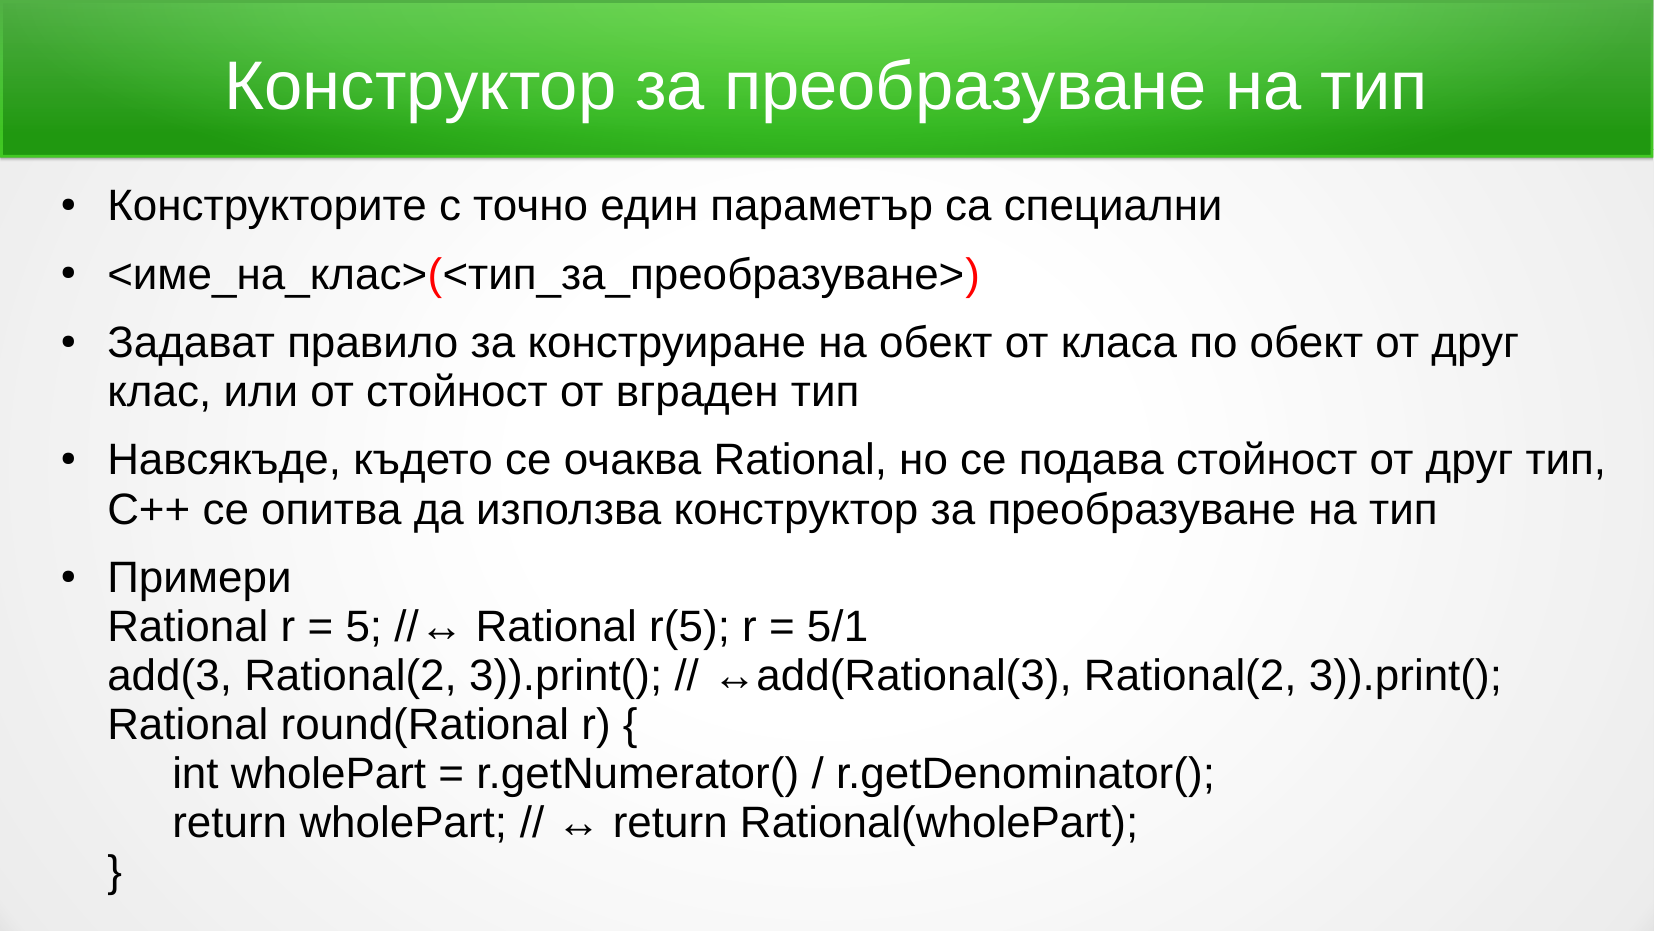

# Конструктор за преобразуване на тип
Конструкторите с точно един параметър са специални
<име_на_клас>(<тип_за_преобразуване>)
Задават правило за конструиране на обект от класа по обект от друг клас, или от стойност от вграден тип
Навсякъде, където се очаква Rational, но се подава стойност от друг тип, C++ се опитва да използва конструктор за преобразуване на тип
Примери
Rational r = 5; //↔ Rational r(5); r = 5/1
add(3, Rational(2, 3)).print(); // ↔add(Rational(3), Rational(2, 3)).print();
Rational round(Rational r) {
	int wholePart = r.getNumerator() / r.getDenominator();
	return wholePart; // ↔ return Rational(wholePart);
}